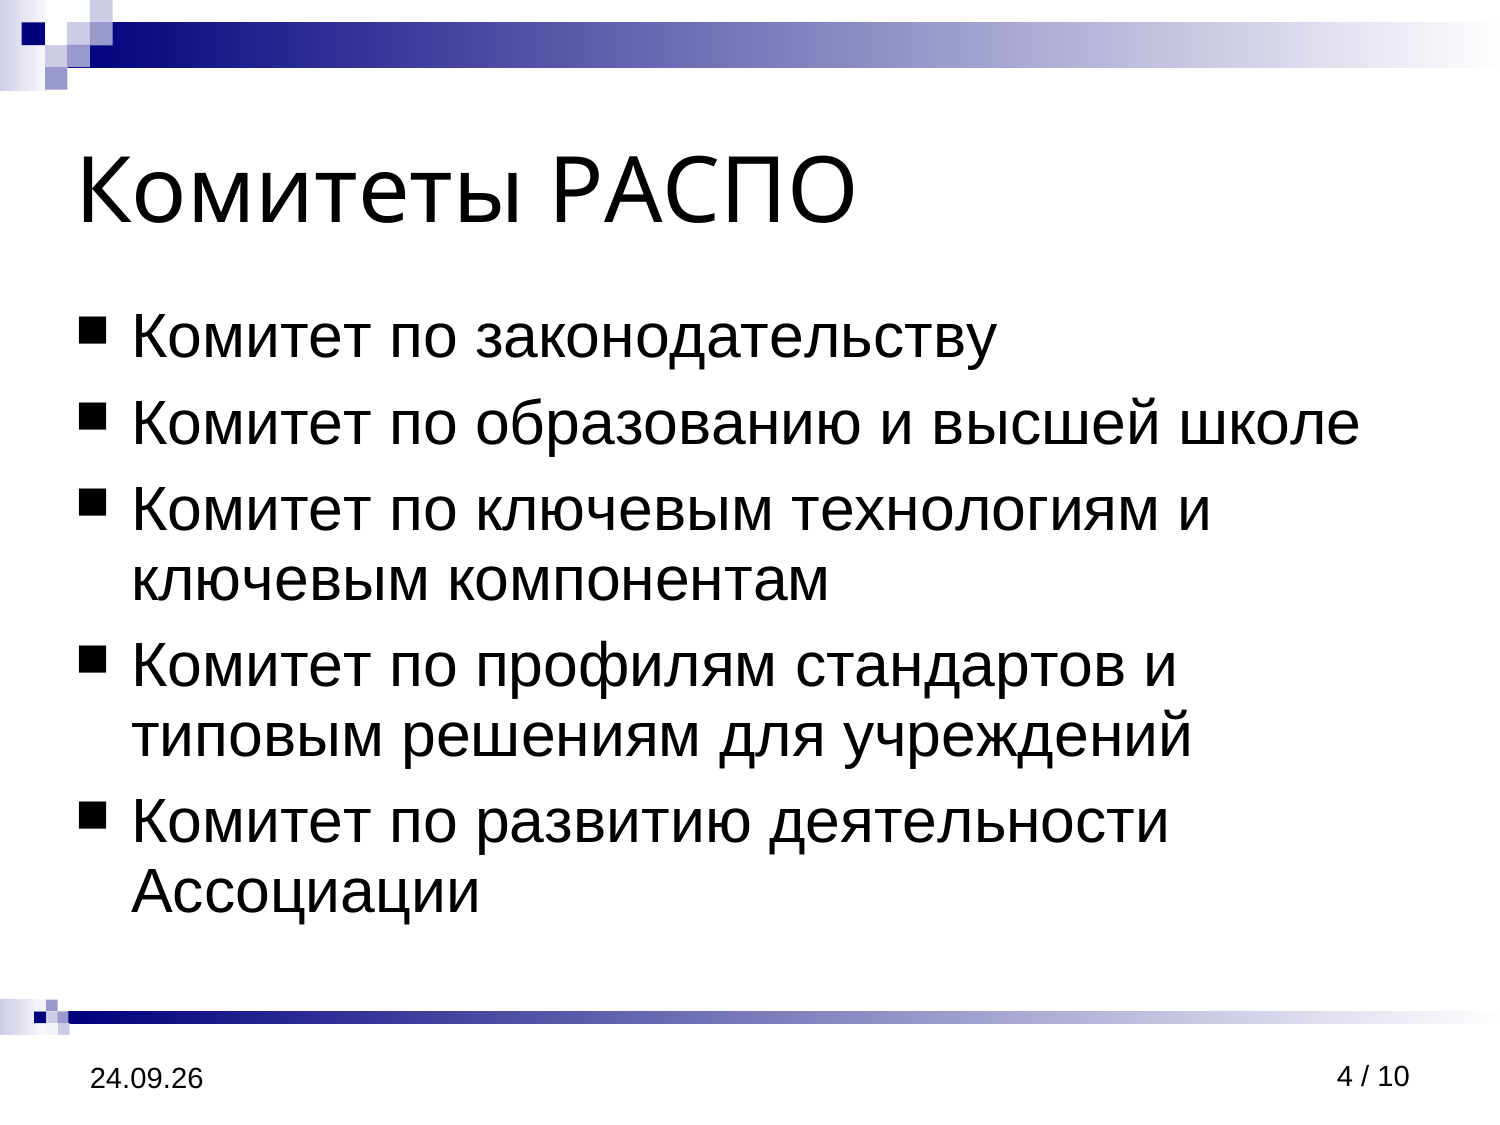

# Комитеты РАСПО
Комитет по законодательству
Комитет по образованию и высшей школе
Комитет по ключевым технологиям и ключевым компонентам
Комитет по профилям стандартов и типовым решениям для учреждений
Комитет по развитию деятельности Ассоциации
4